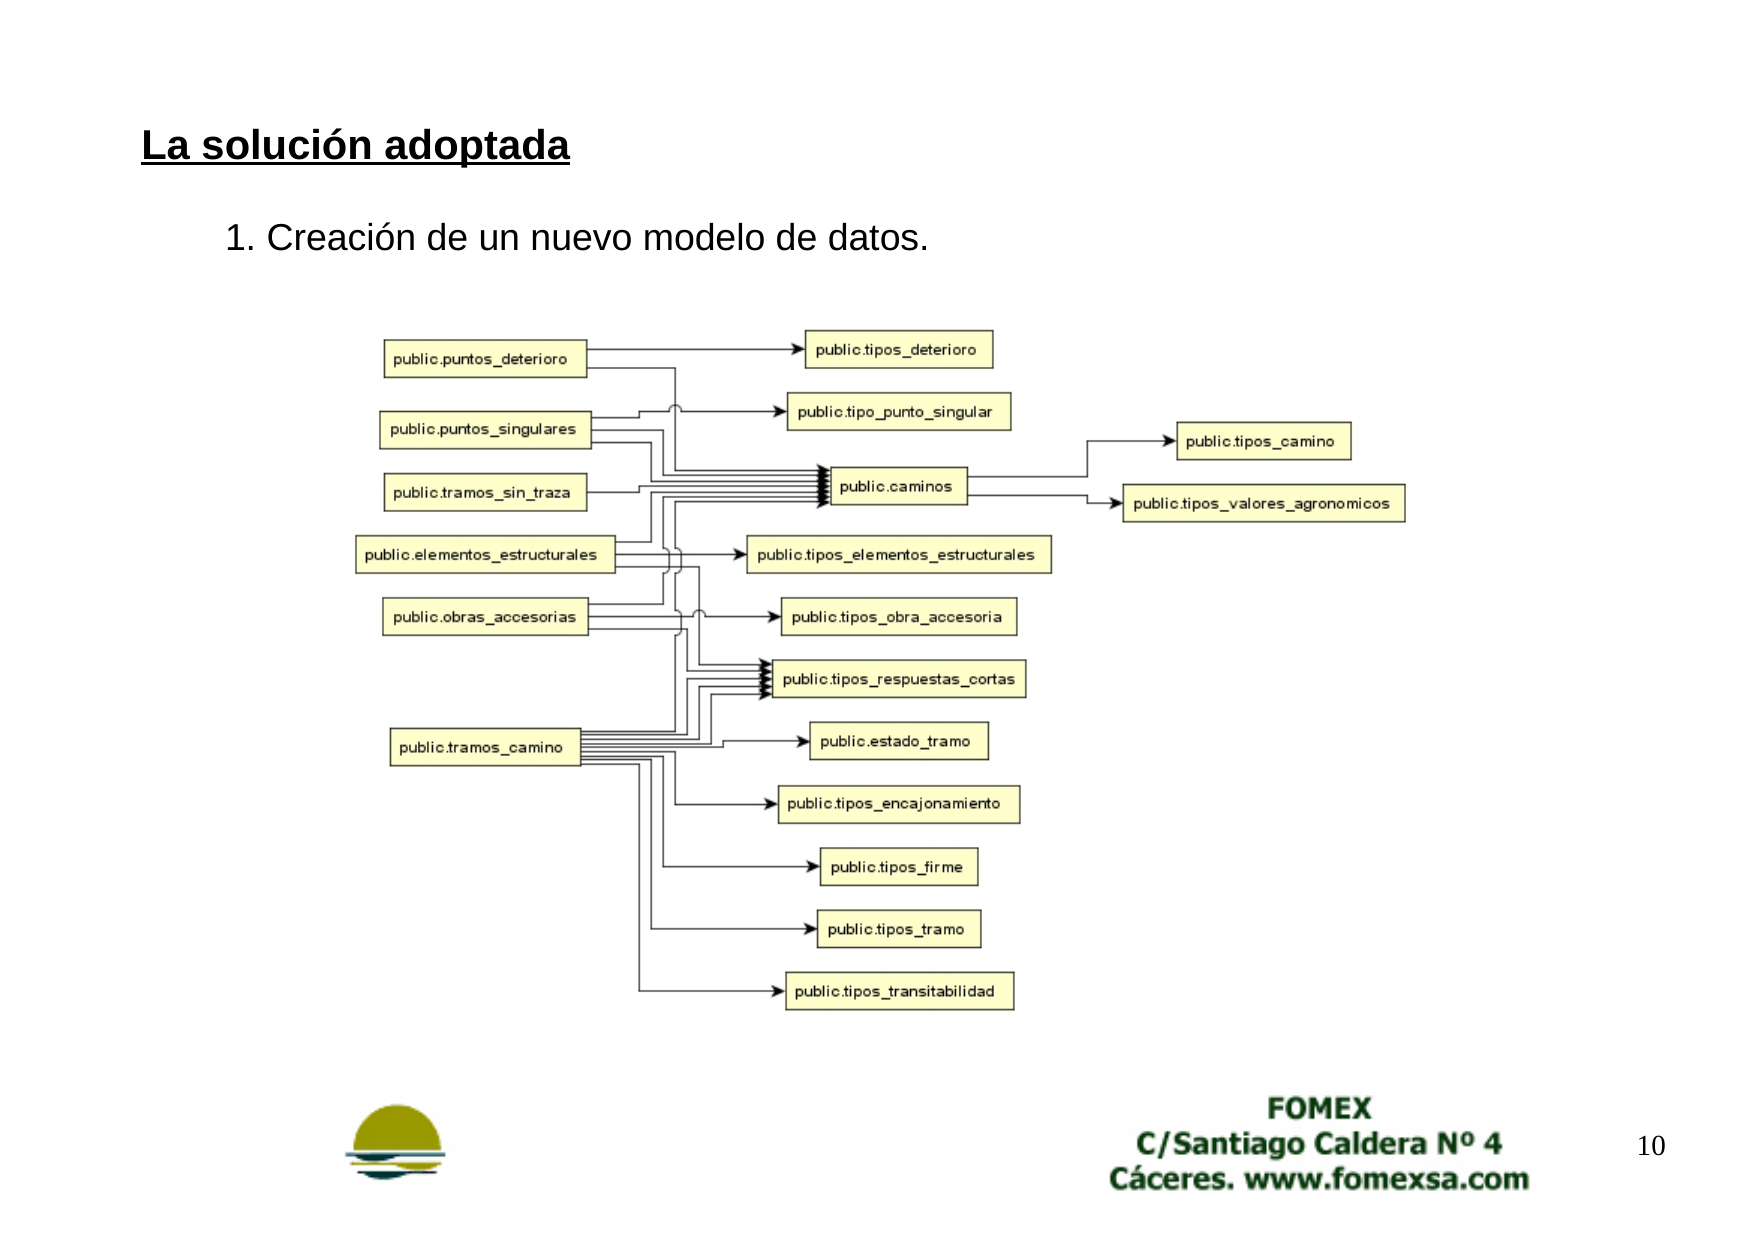

La solución adoptada
1. Creación de un nuevo modelo de datos.
FOMEX. Marzo 2007
10